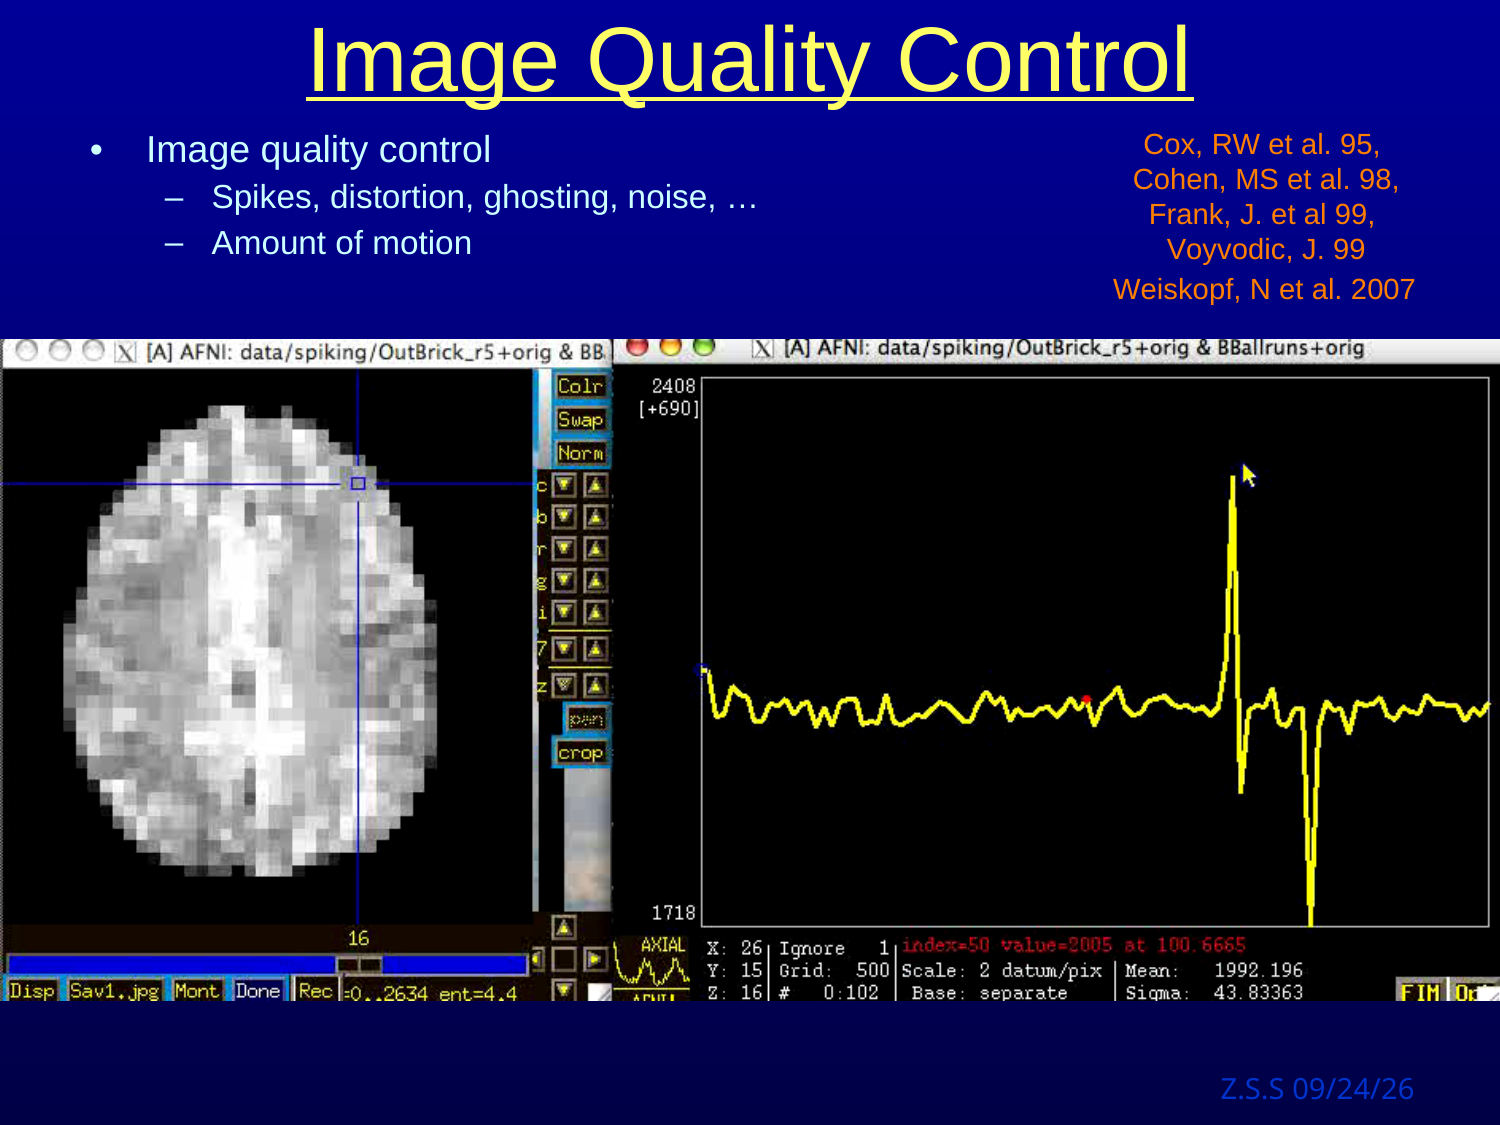

# Image Quality Control
Cox, RW et al. 95,
Cohen, MS et al. 98,
Frank, J. et al 99,
Voyvodic, J. 99
Image quality control
Spikes, distortion, ghosting, noise, …
Amount of motion
Weiskopf, N et al. 2007